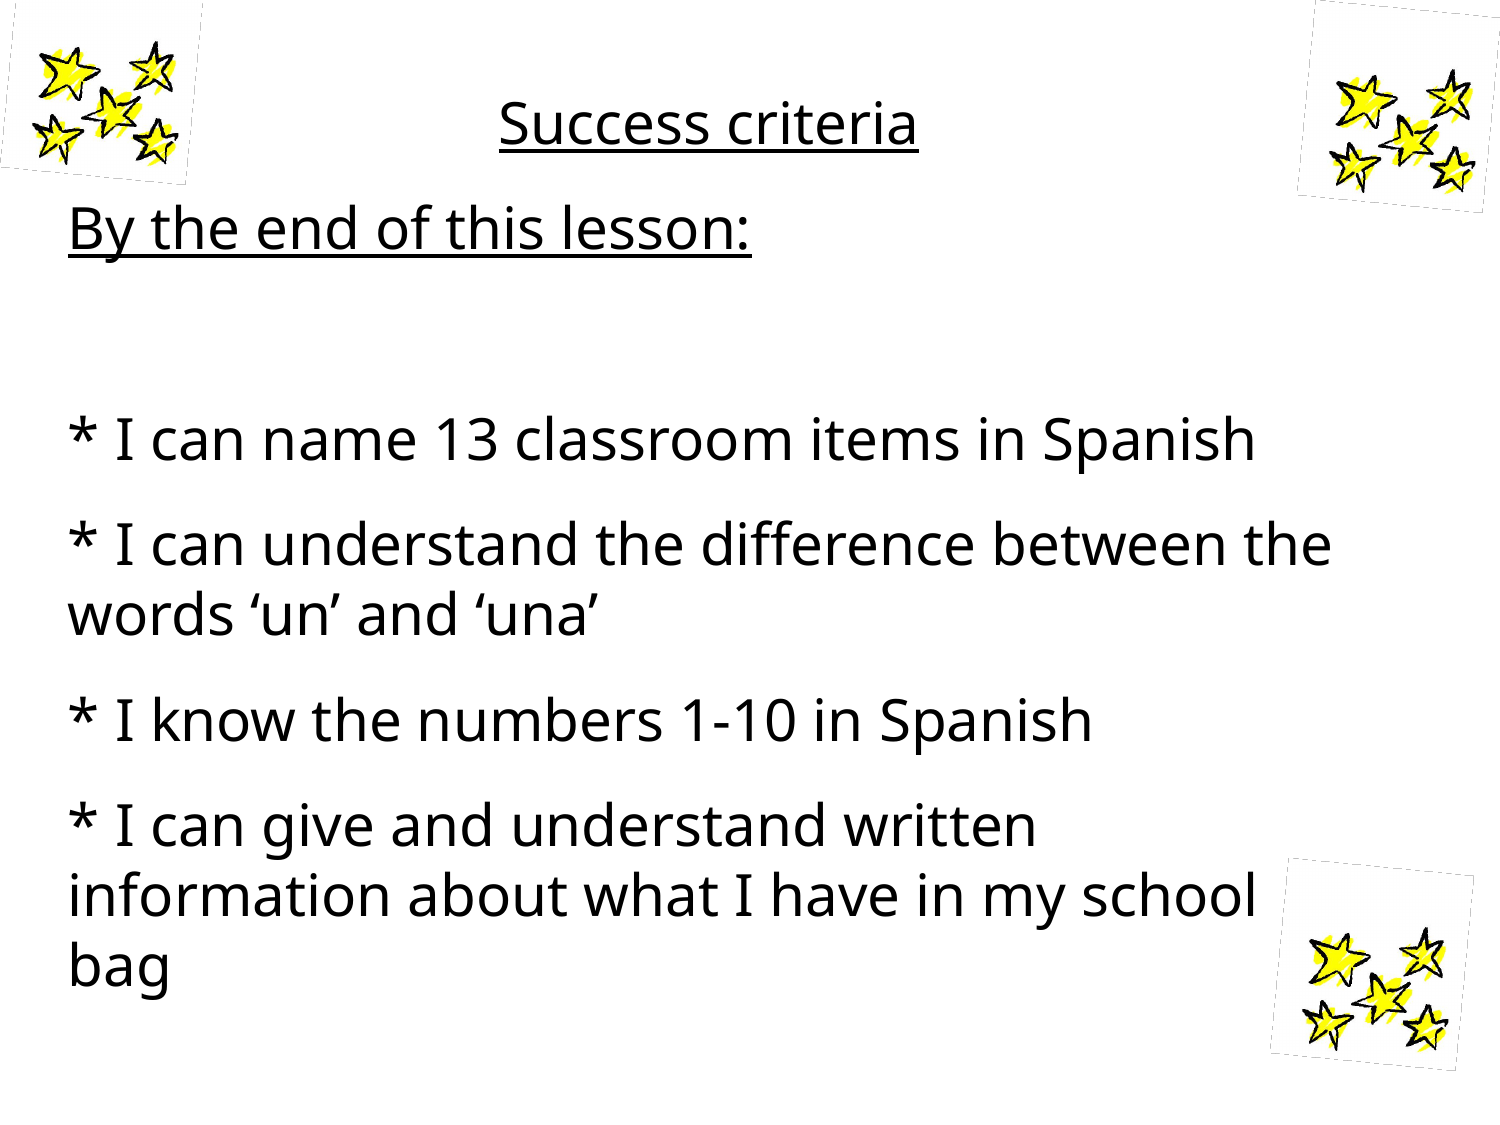

Success criteria
By the end of this lesson:
* I can name 13 classroom items in Spanish
* I can understand the difference between the words ‘un’ and ‘una’
* I know the numbers 1-10 in Spanish
* I can give and understand written information about what I have in my school bag